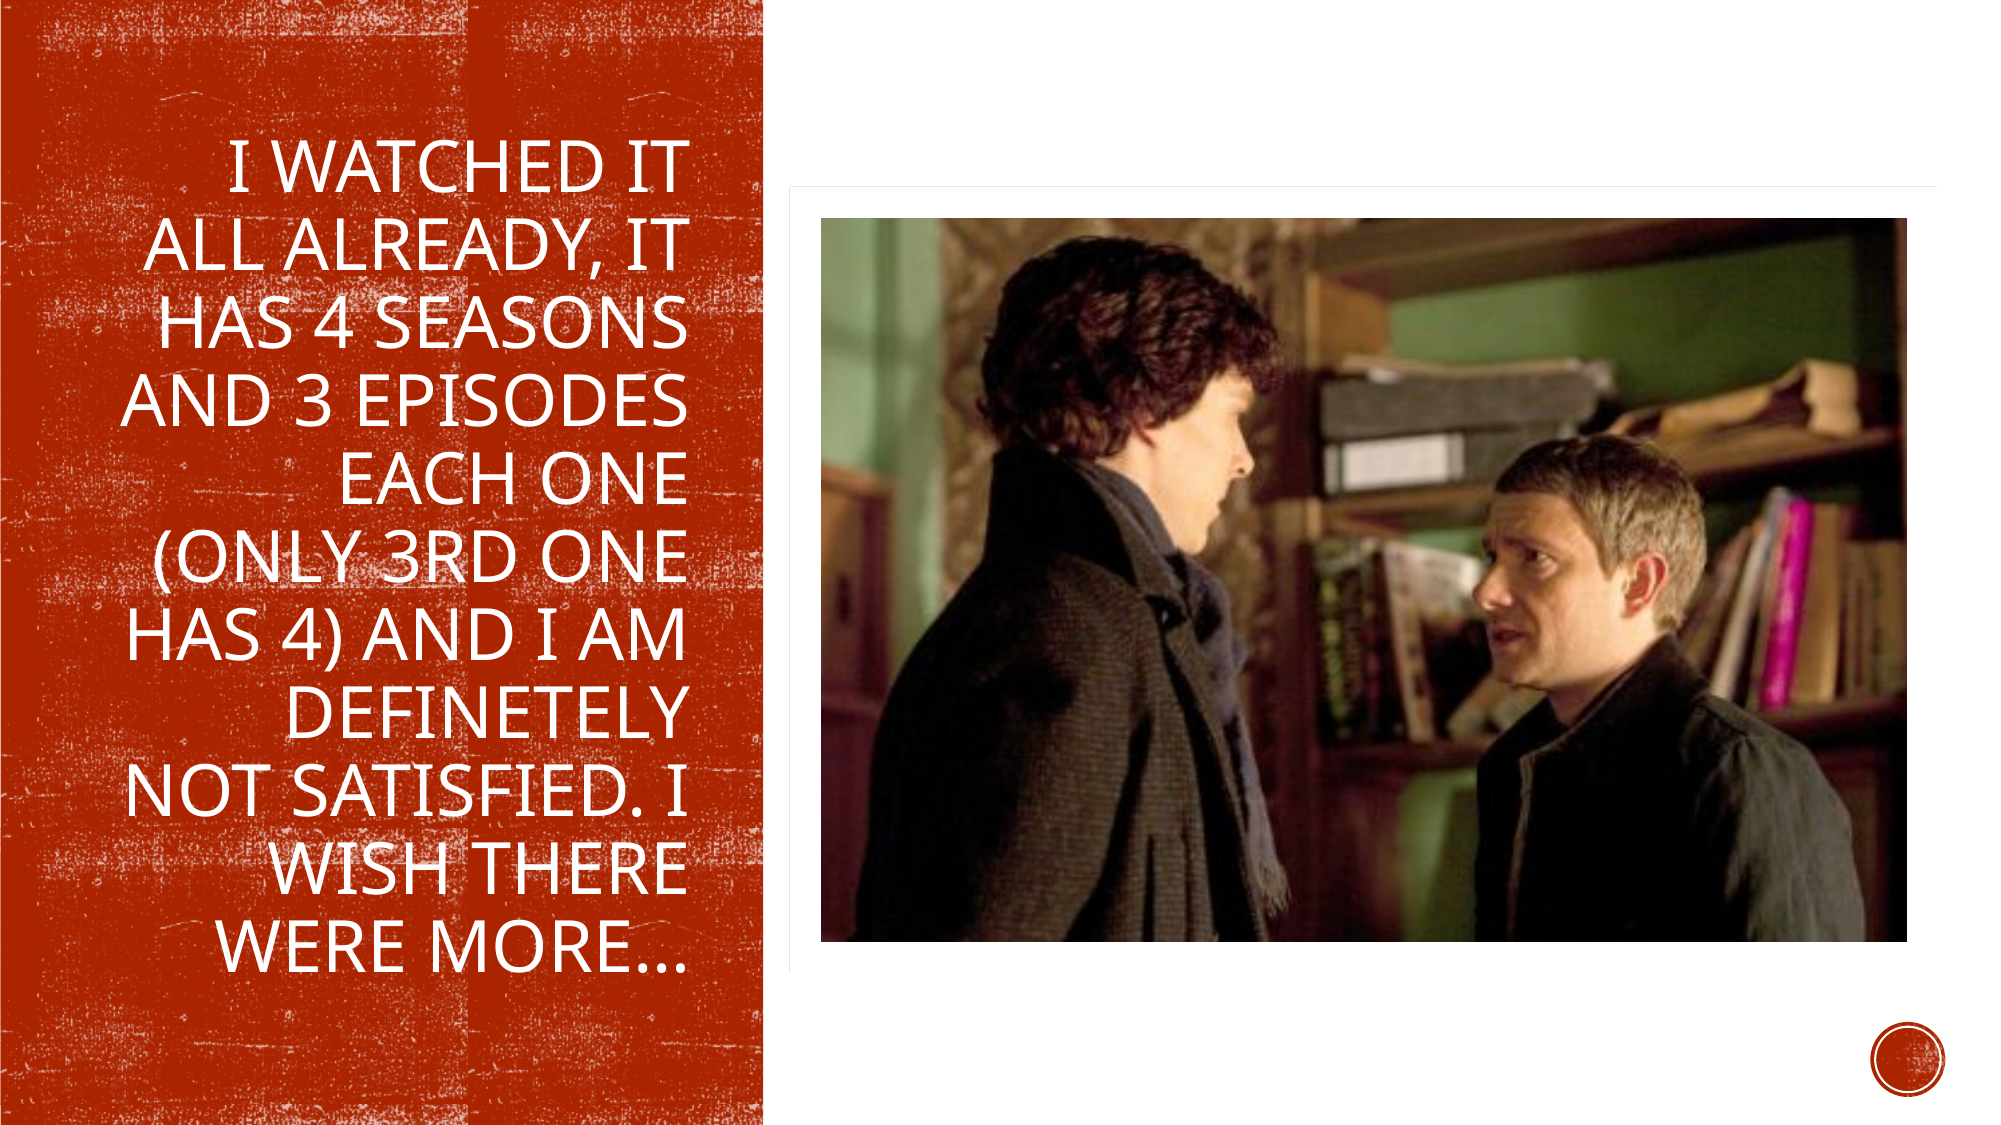

# I watched it all already, it has 4 seasons and 3 episodes each one (only 3rd one has 4) and I am definetely not satisfied. I wish there were more…